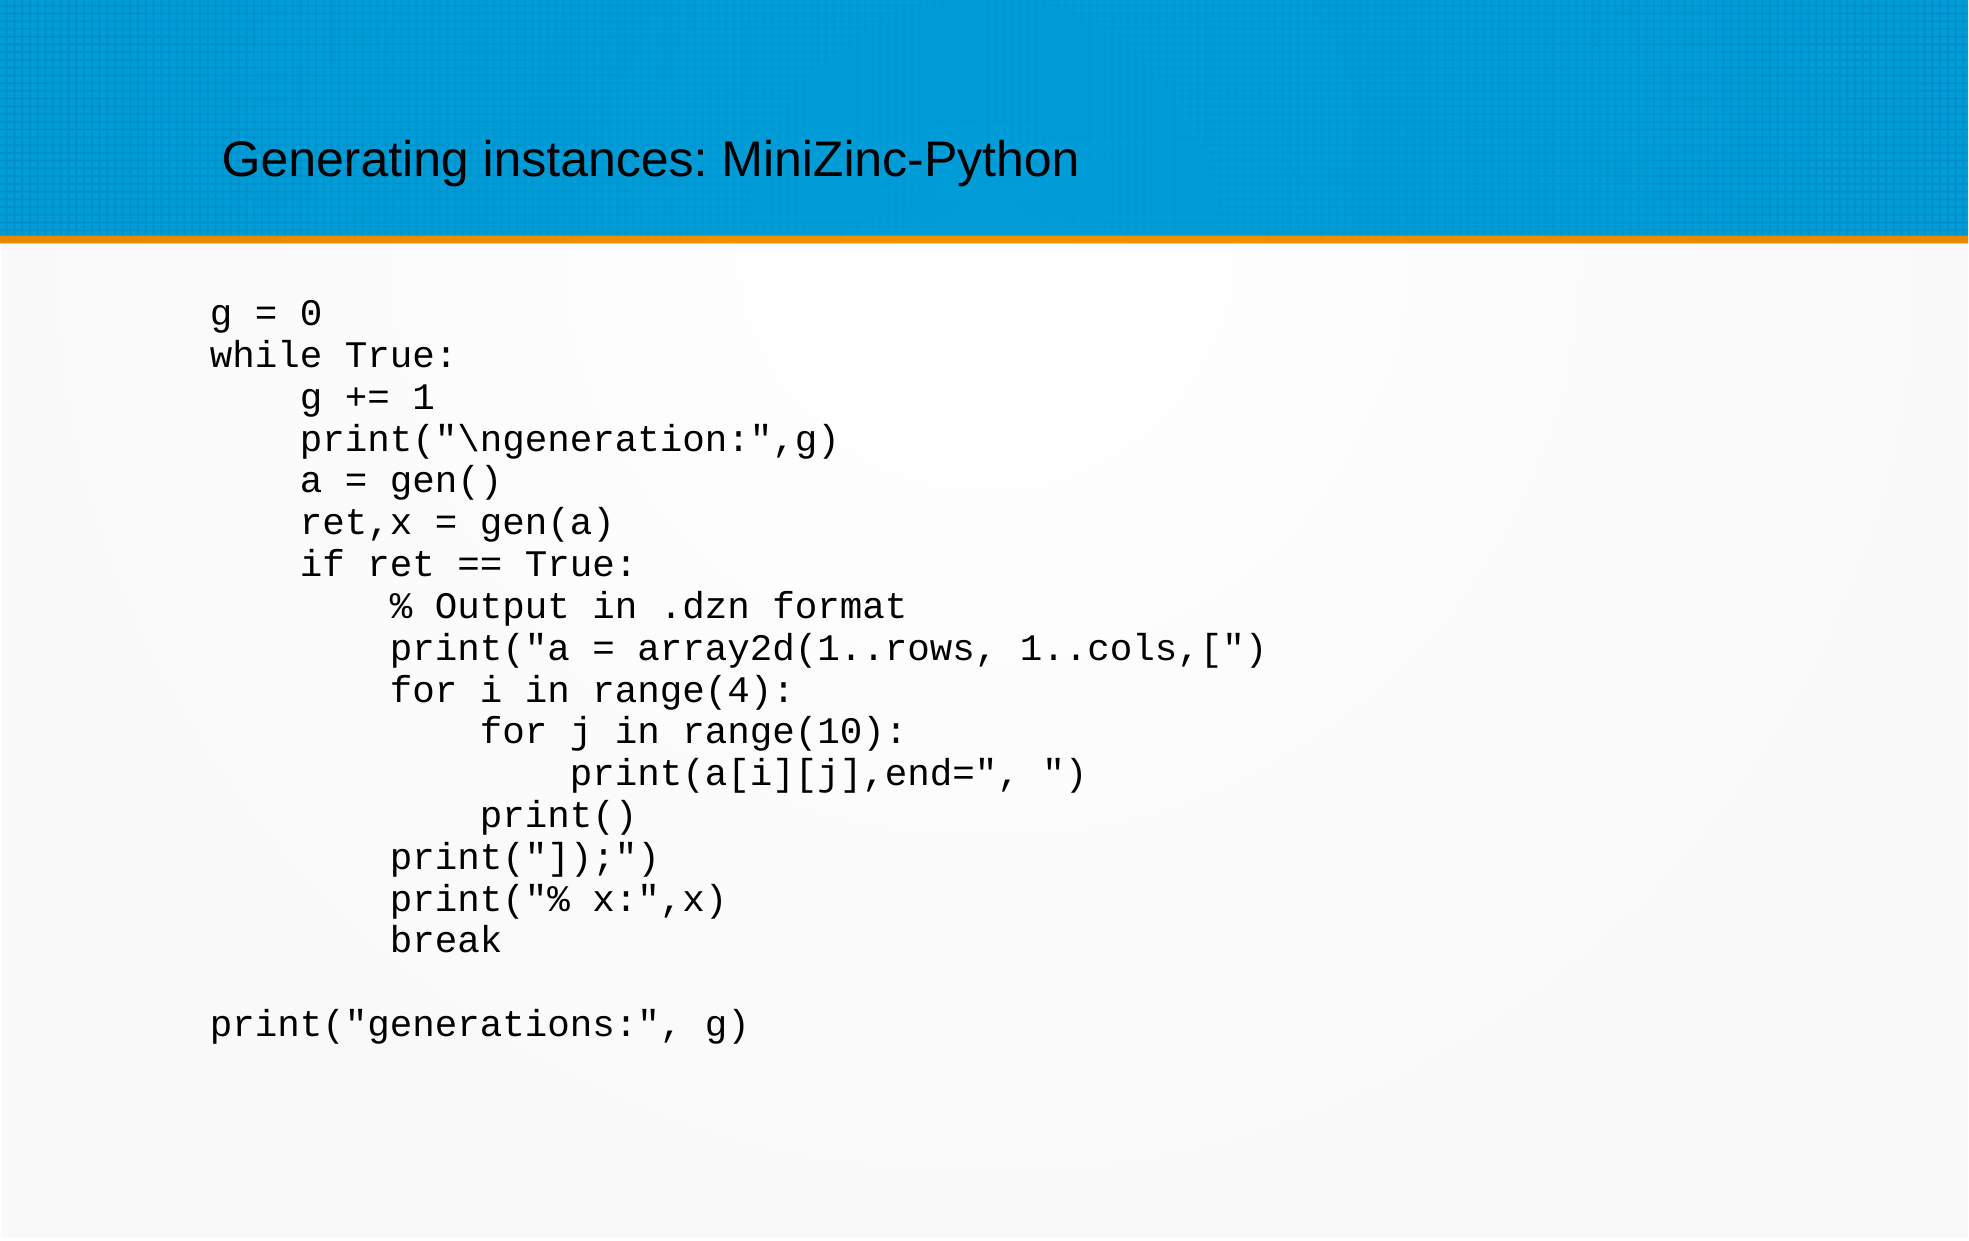

Generating instances: MiniZinc-Python
g = 0
while True:
 g += 1
 print("\ngeneration:",g)
 a = gen()
 ret,x = gen(a)
 if ret == True:
 % Output in .dzn format
 print("a = array2d(1..rows, 1..cols,[")
 for i in range(4):
 for j in range(10):
 print(a[i][j],end=", ")
 print()
 print("]);")
 print("% x:",x)
 break
print("generations:", g)